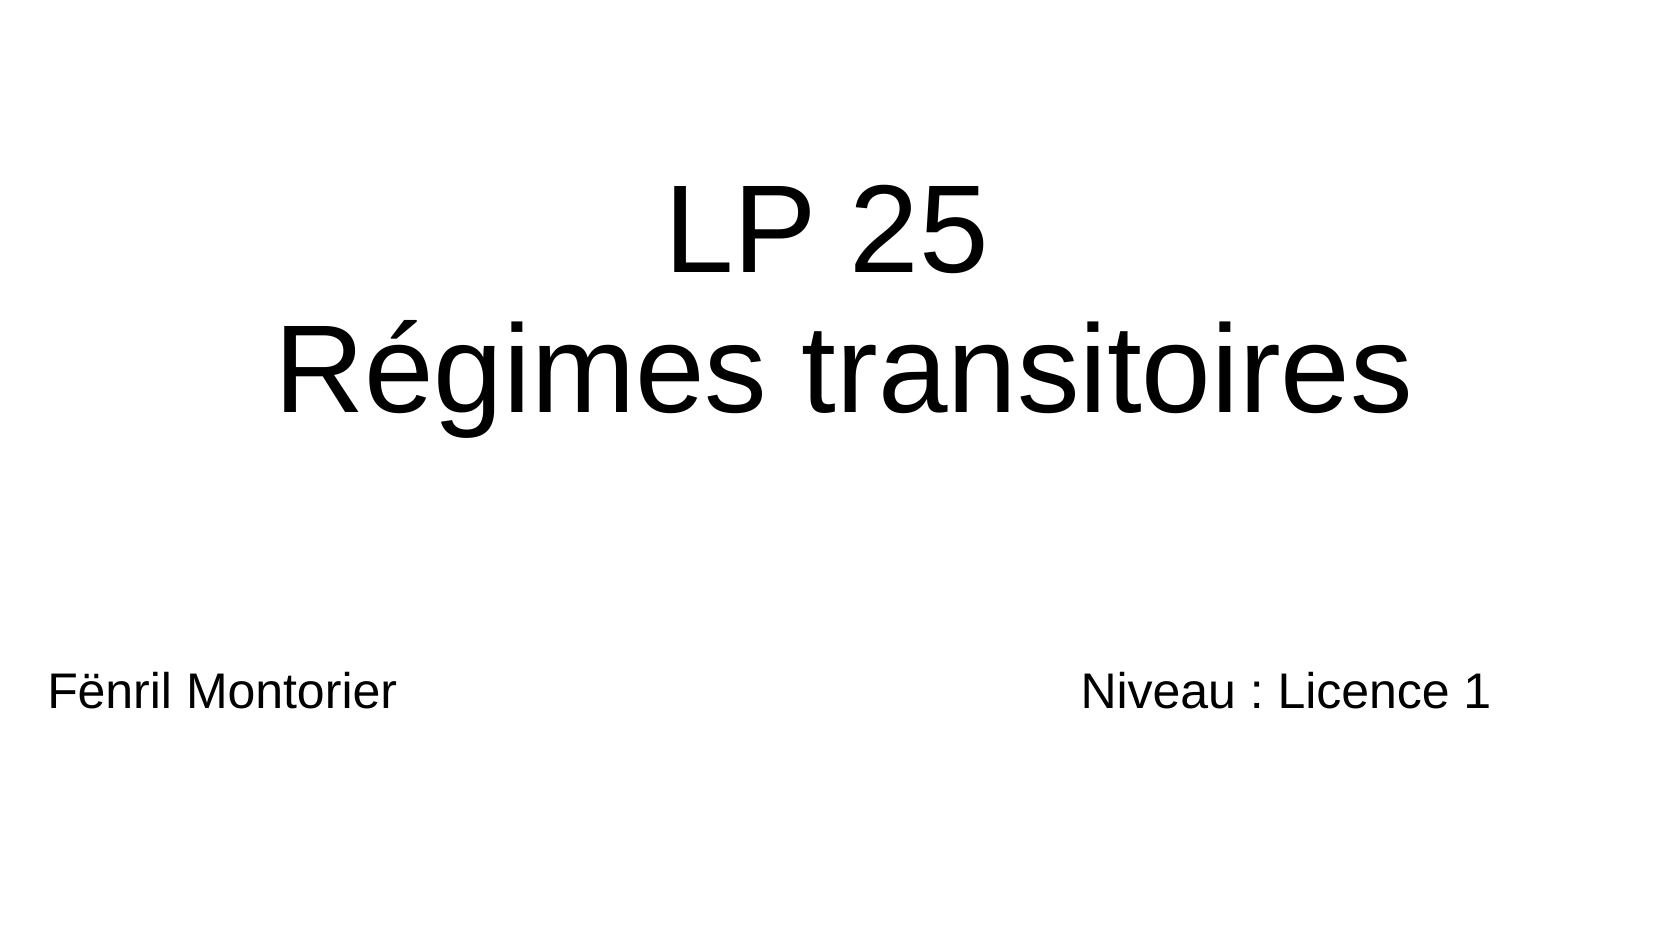

# LP 25 Régimes transitoires
Fënril Montorier										Niveau : Licence 1